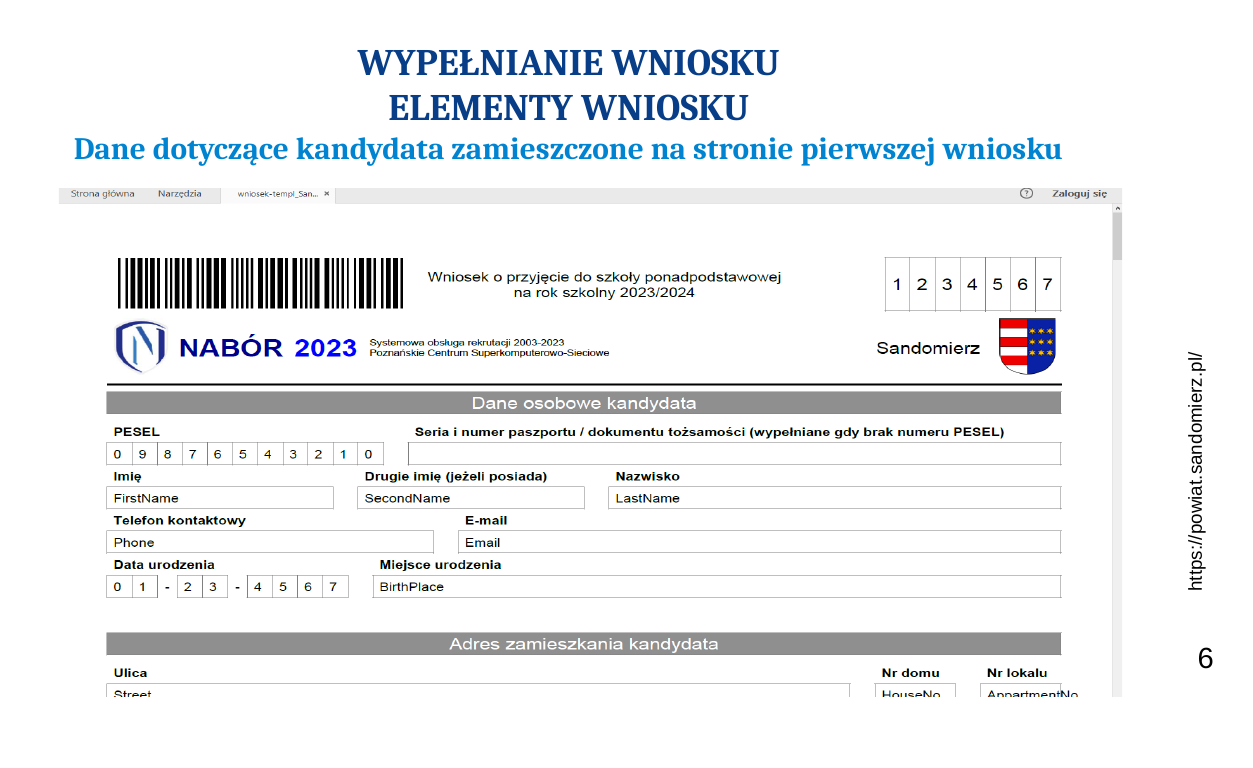

# WYPEŁNIANIE WNIOSKU ELEMENTY WNIOSKU Dane dotyczące kandydata zamieszczone na stronie pierwszej wniosku
https://powiat.sandomierz.pl/